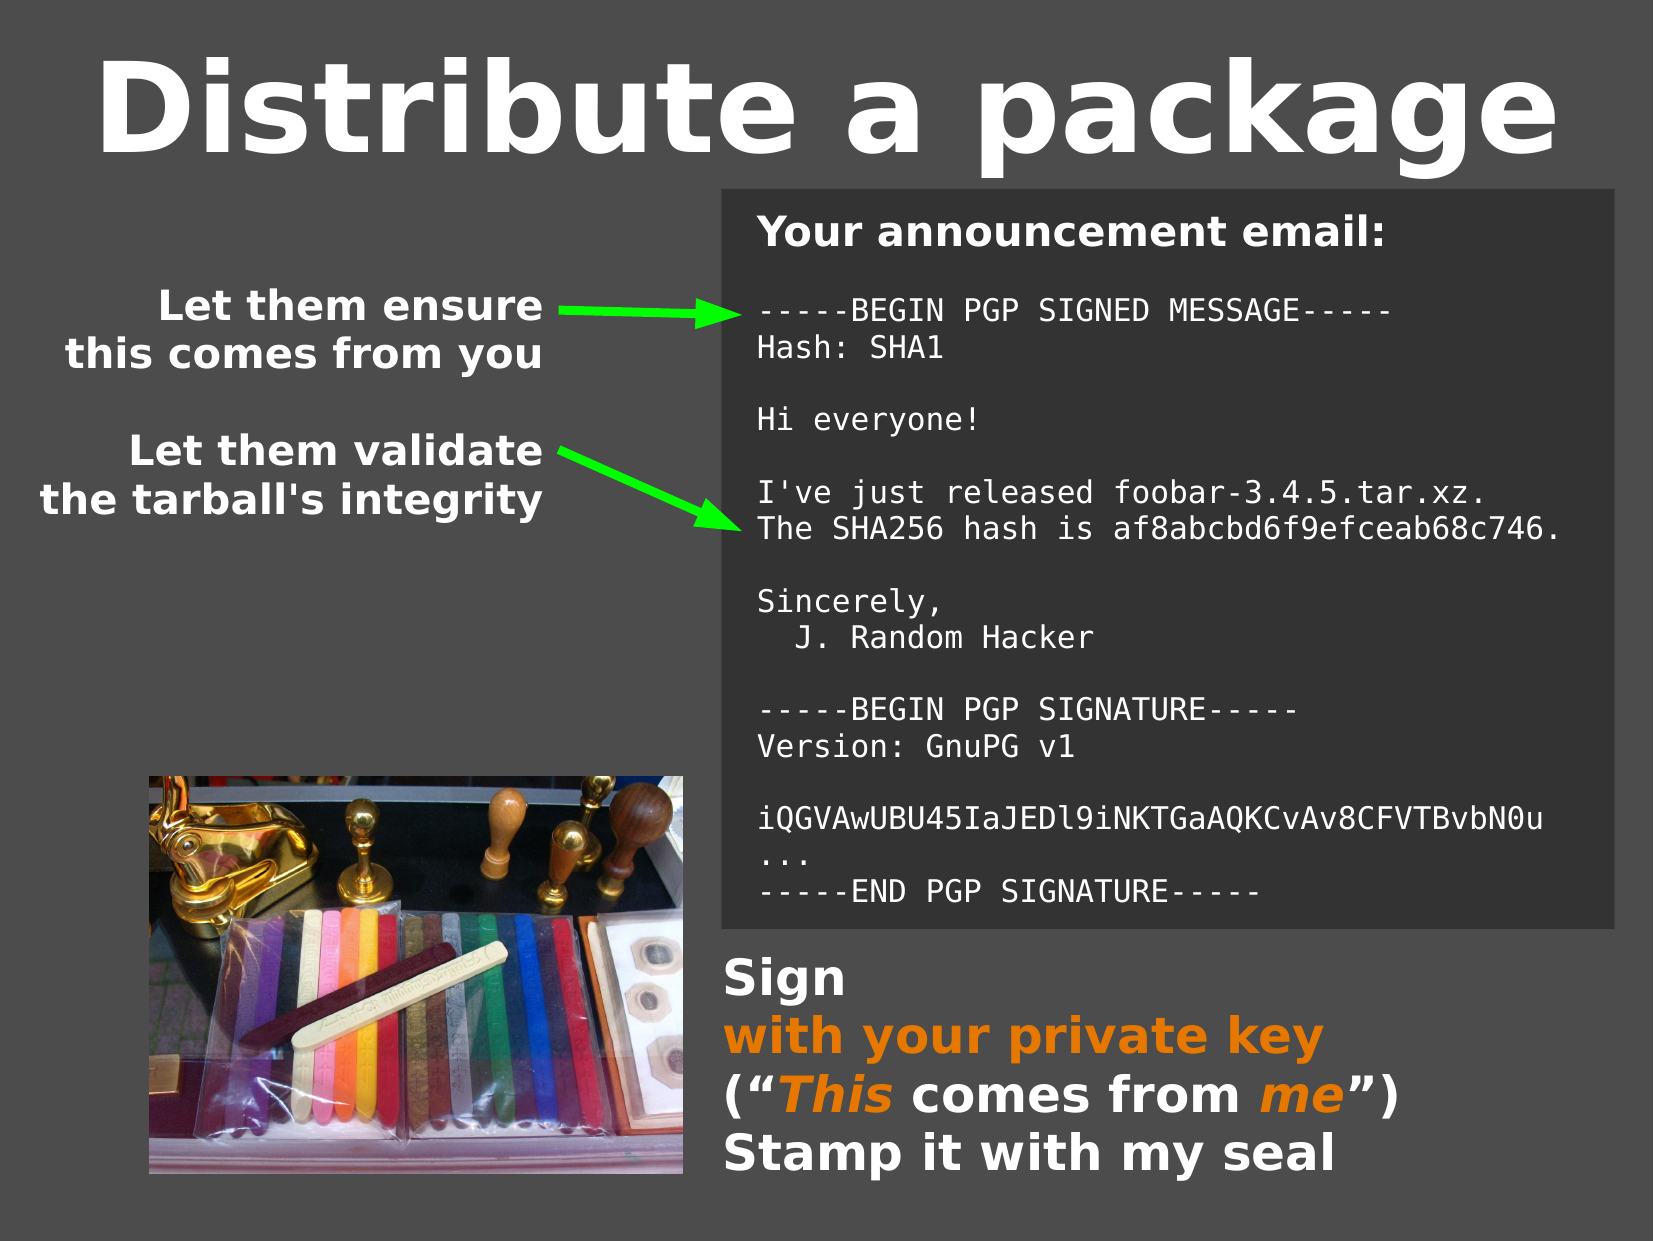

Distribute a package
Your announcement email:
-----BEGIN PGP SIGNED MESSAGE-----
Hash: SHA1
Hi everyone!
I've just released foobar-3.4.5.tar.xz.
The SHA256 hash is af8abcbd6f9efceab68c746.
Sincerely,
 J. Random Hacker
-----BEGIN PGP SIGNATURE-----
Version: GnuPG v1
iQGVAwUBU45IaJEDl9iNKTGaAQKCvAv8CFVTBvbN0u
...
-----END PGP SIGNATURE-----
Let them ensure
this comes from you
Let them validate
the tarball's integrity
Sign
with your private key
(“This comes from me”)
Stamp it with my seal